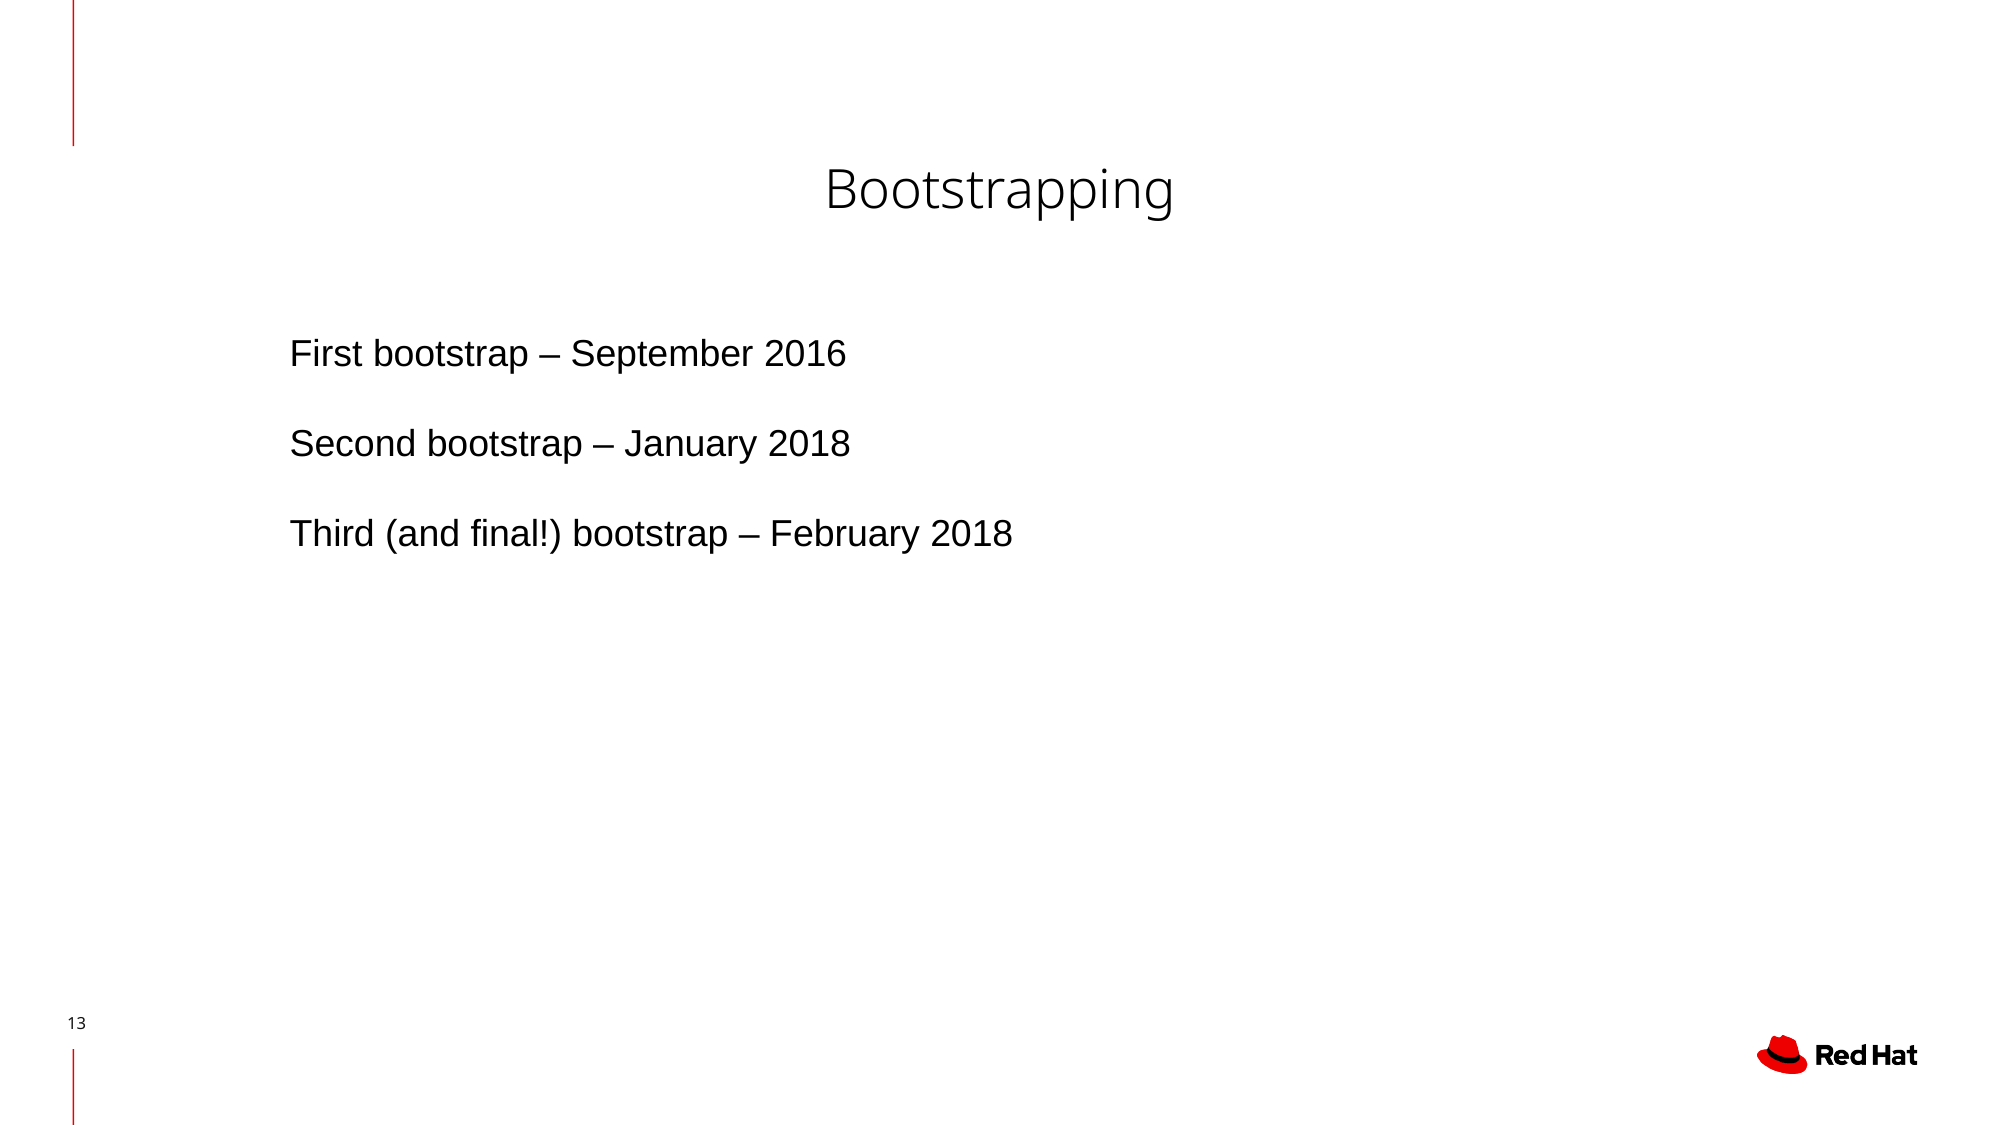

# Bootstrapping
First bootstrap – September 2016
Second bootstrap – January 2018
Third (and final!) bootstrap – February 2018
13